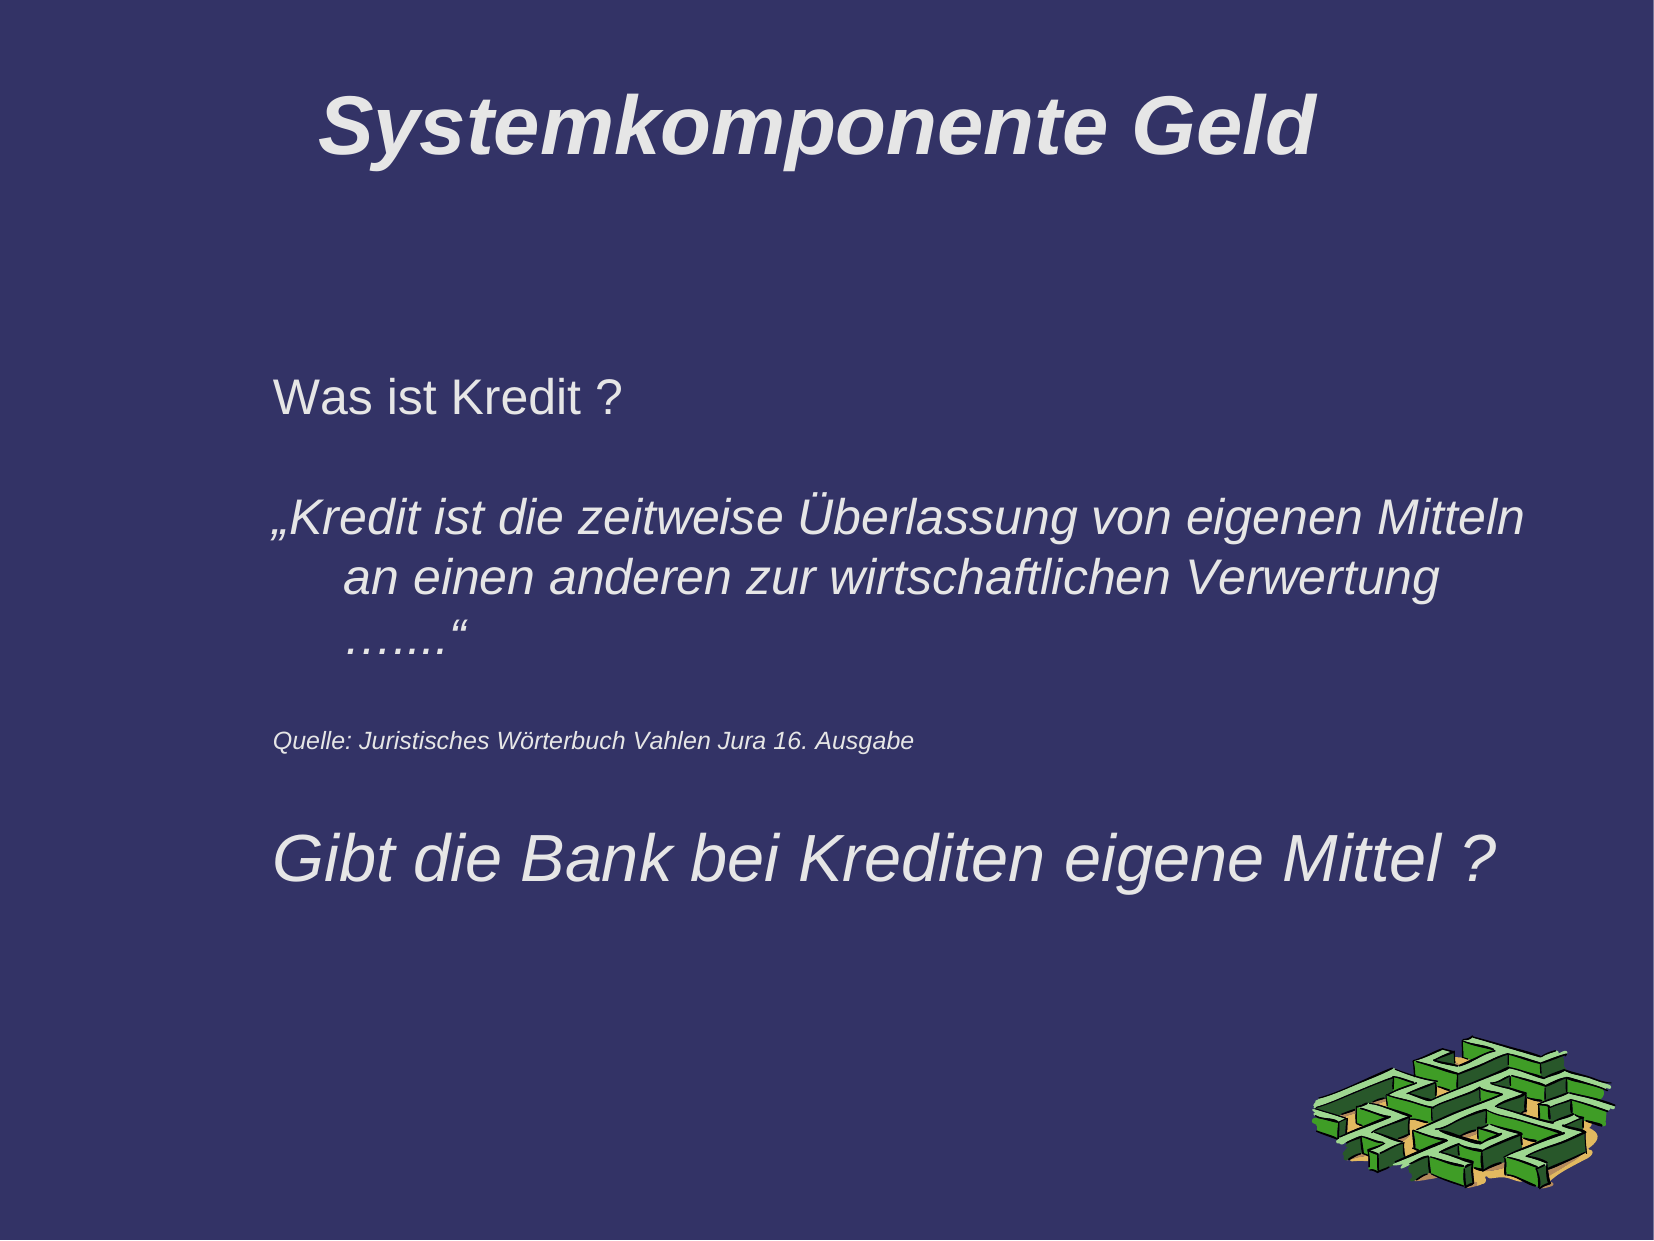

# Systemkomponente Geld
Was ist Kredit ?
„Kredit ist die zeitweise Überlassung von eigenen Mitteln an einen anderen zur wirtschaftlichen Verwertung …....“
Quelle: Juristisches Wörterbuch Vahlen Jura 16. Ausgabe
Gibt die Bank bei Krediten eigene Mittel ?